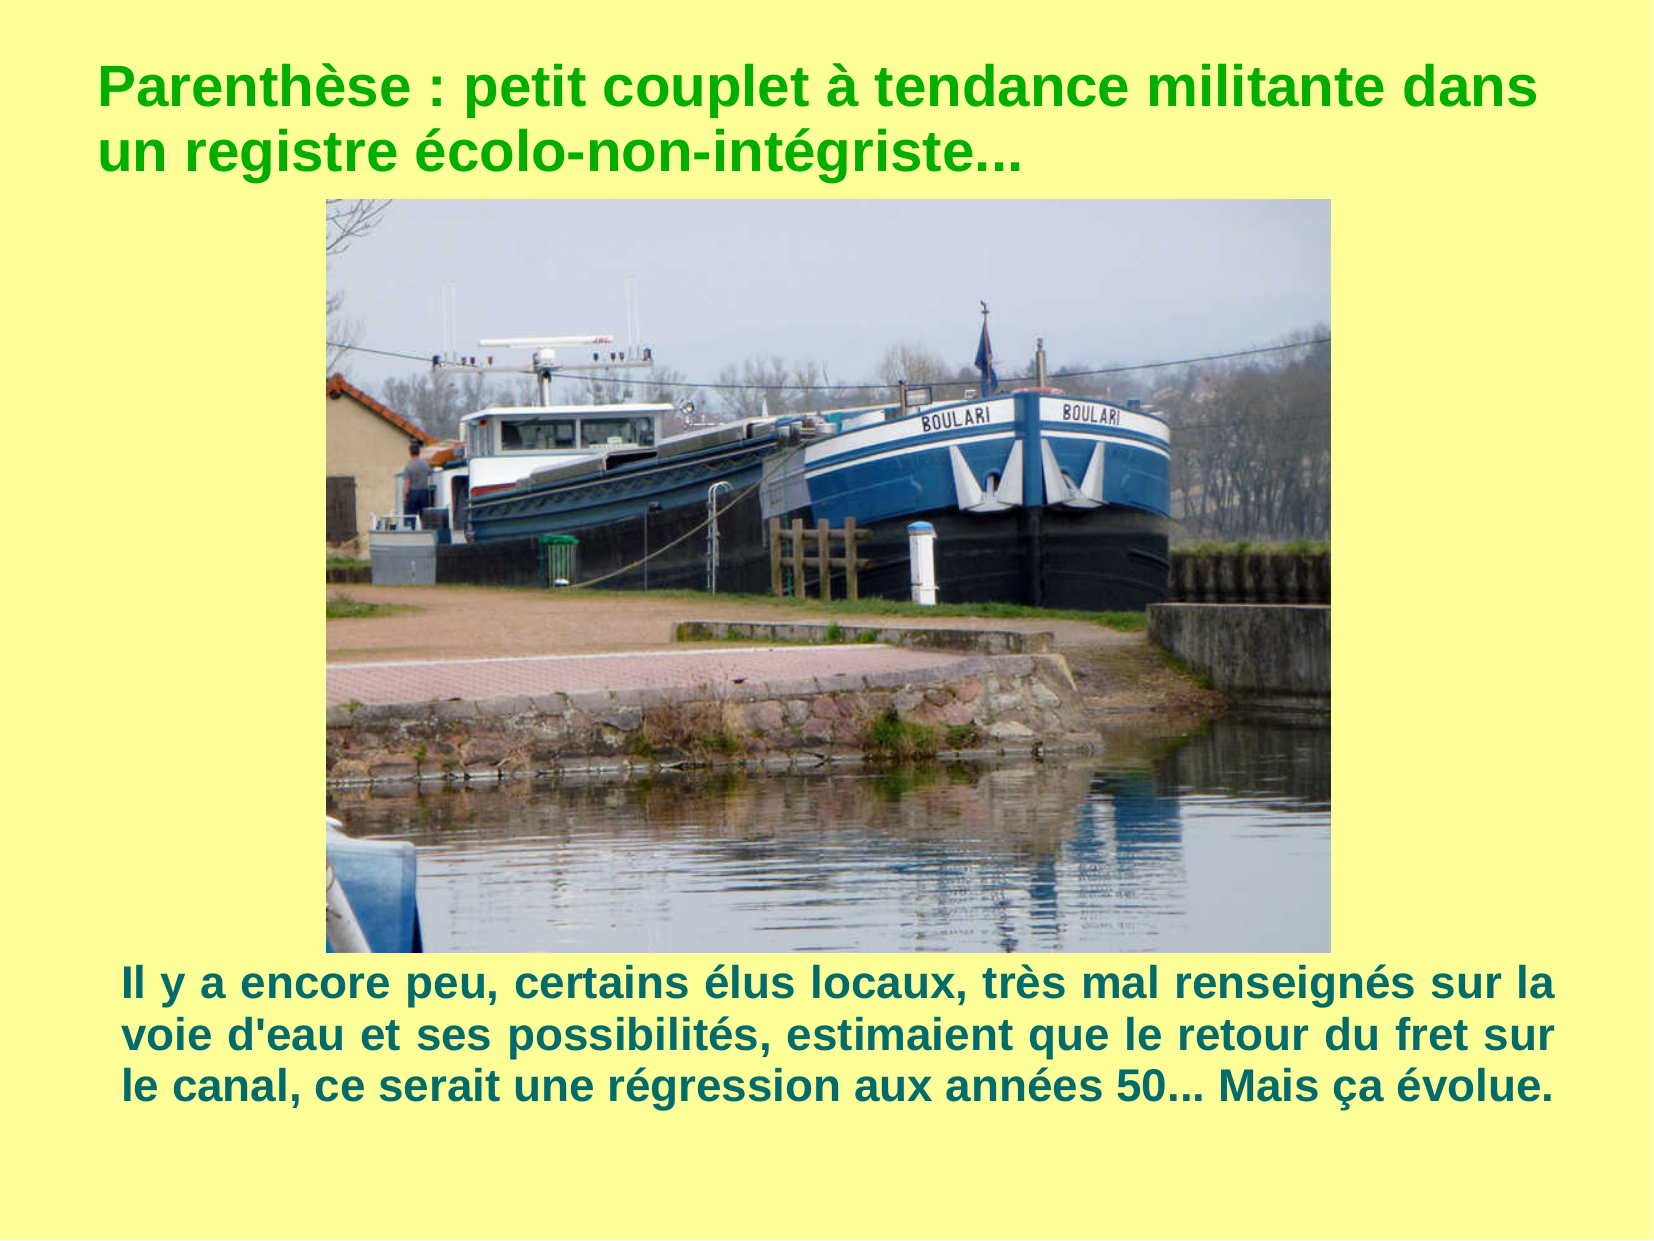

Parenthèse : petit couplet à tendance militante dans un registre écolo-non-intégriste...
Il y a encore peu, certains élus locaux, très mal renseignés sur la voie d'eau et ses possibilités, estimaient que le retour du fret sur le canal, ce serait une régression aux années 50... Mais ça évolue.